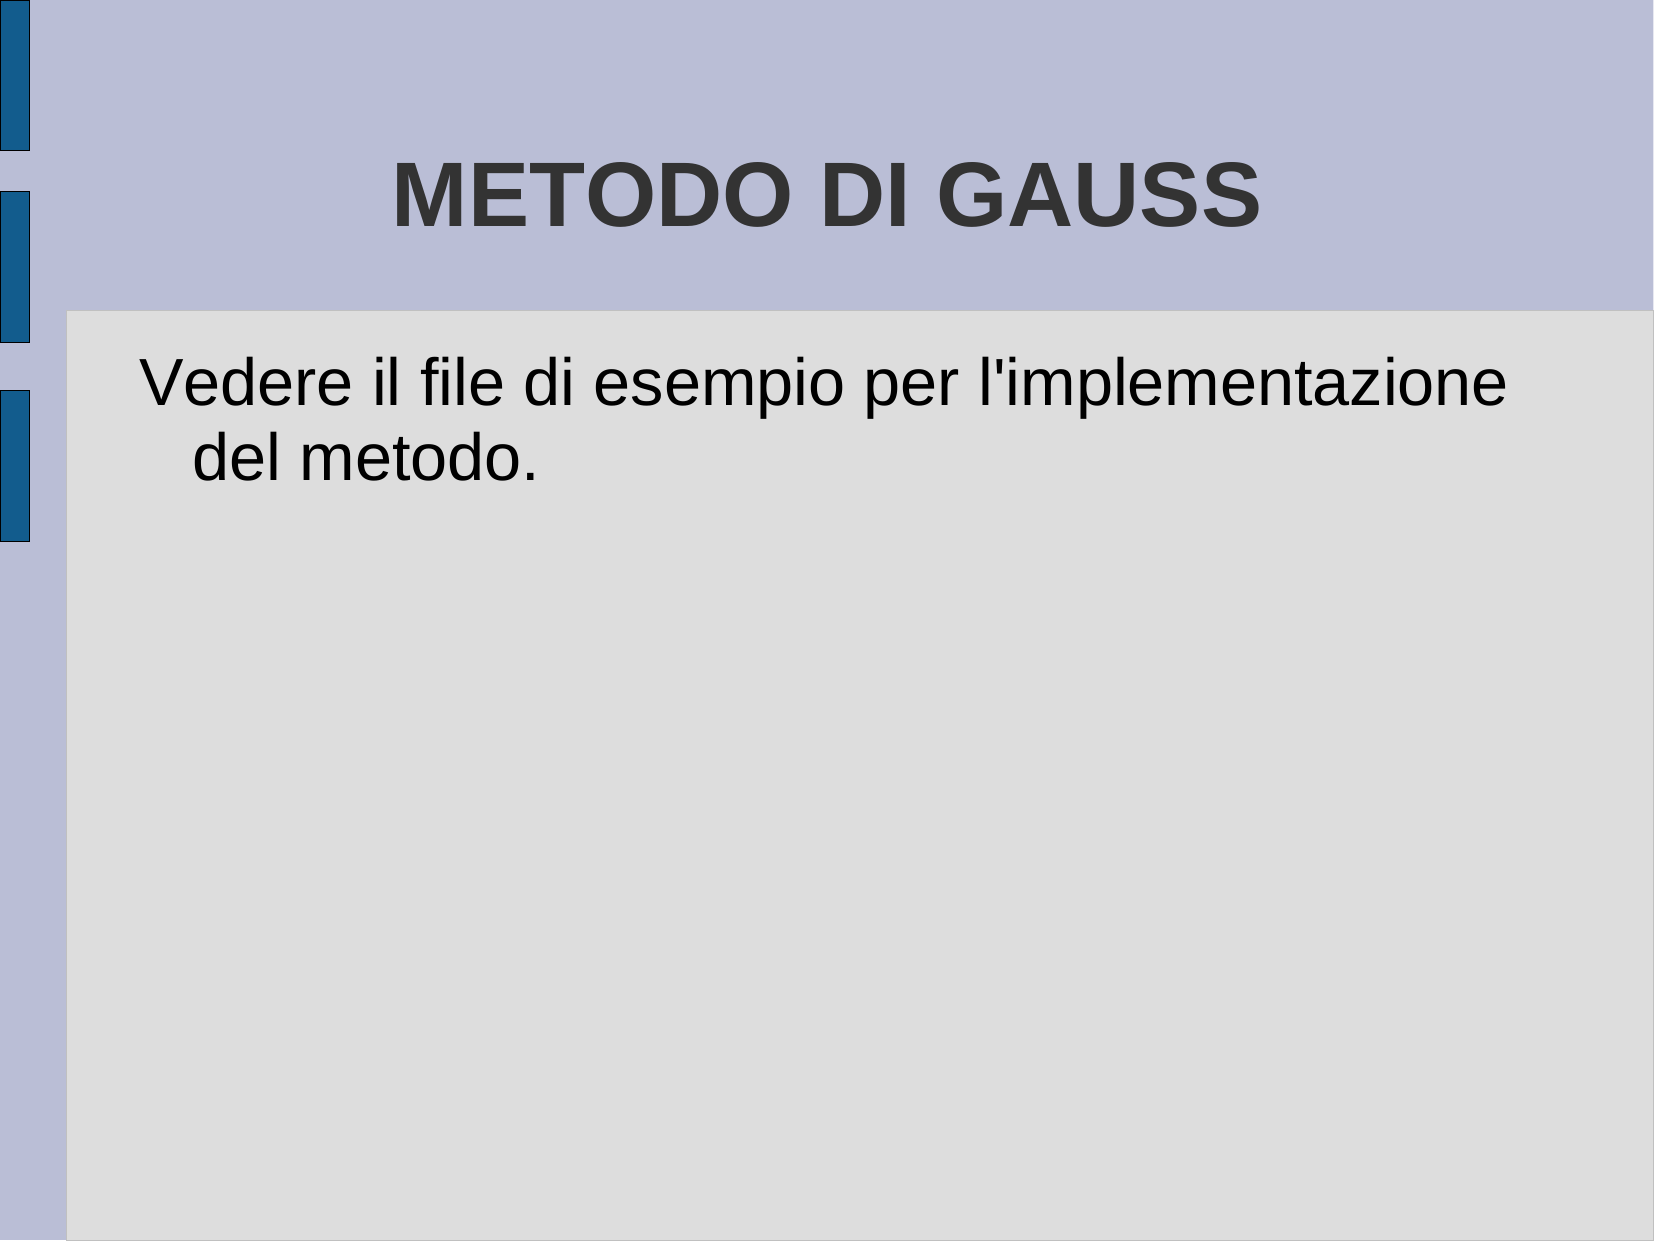

# METODO DI GAUSS
Vedere il file di esempio per l'implementazione del metodo.